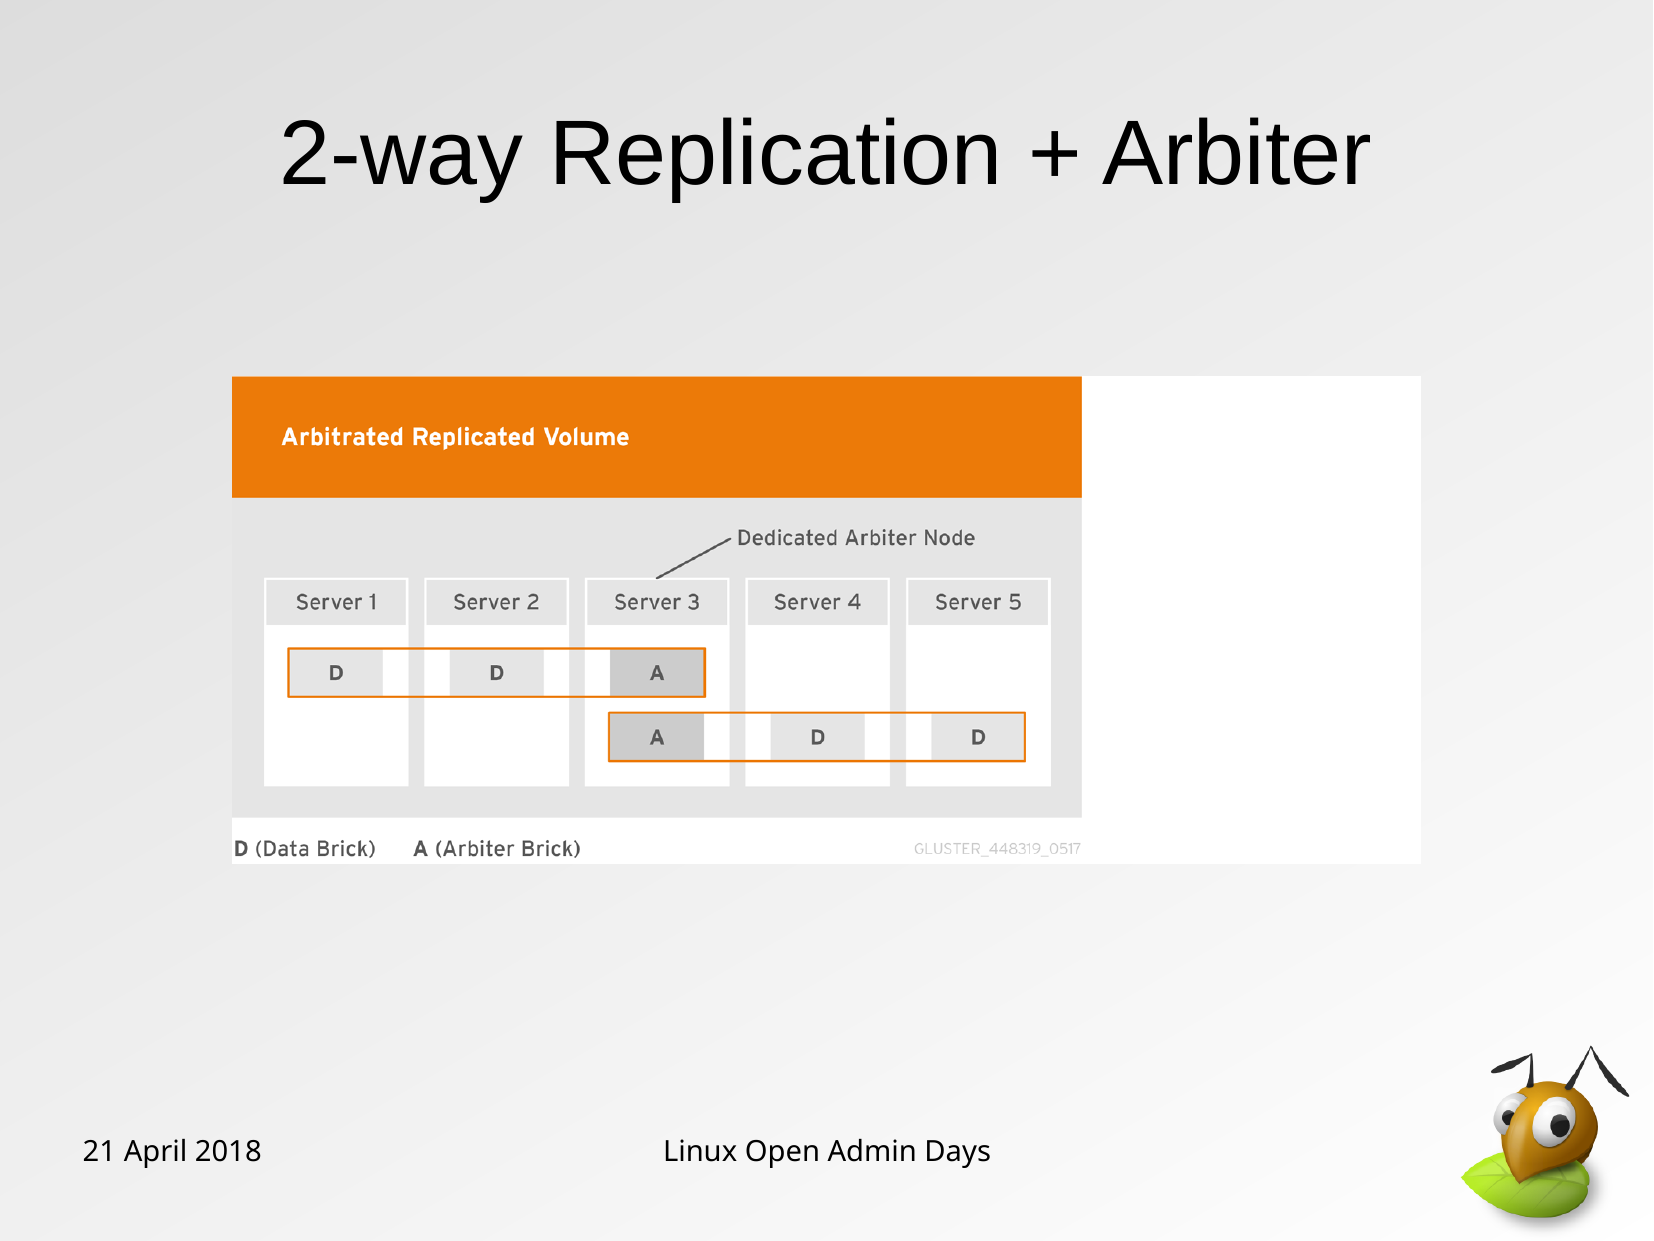

# 2-way Replication + Arbiter
21 April 2018
Linux Open Admin Days